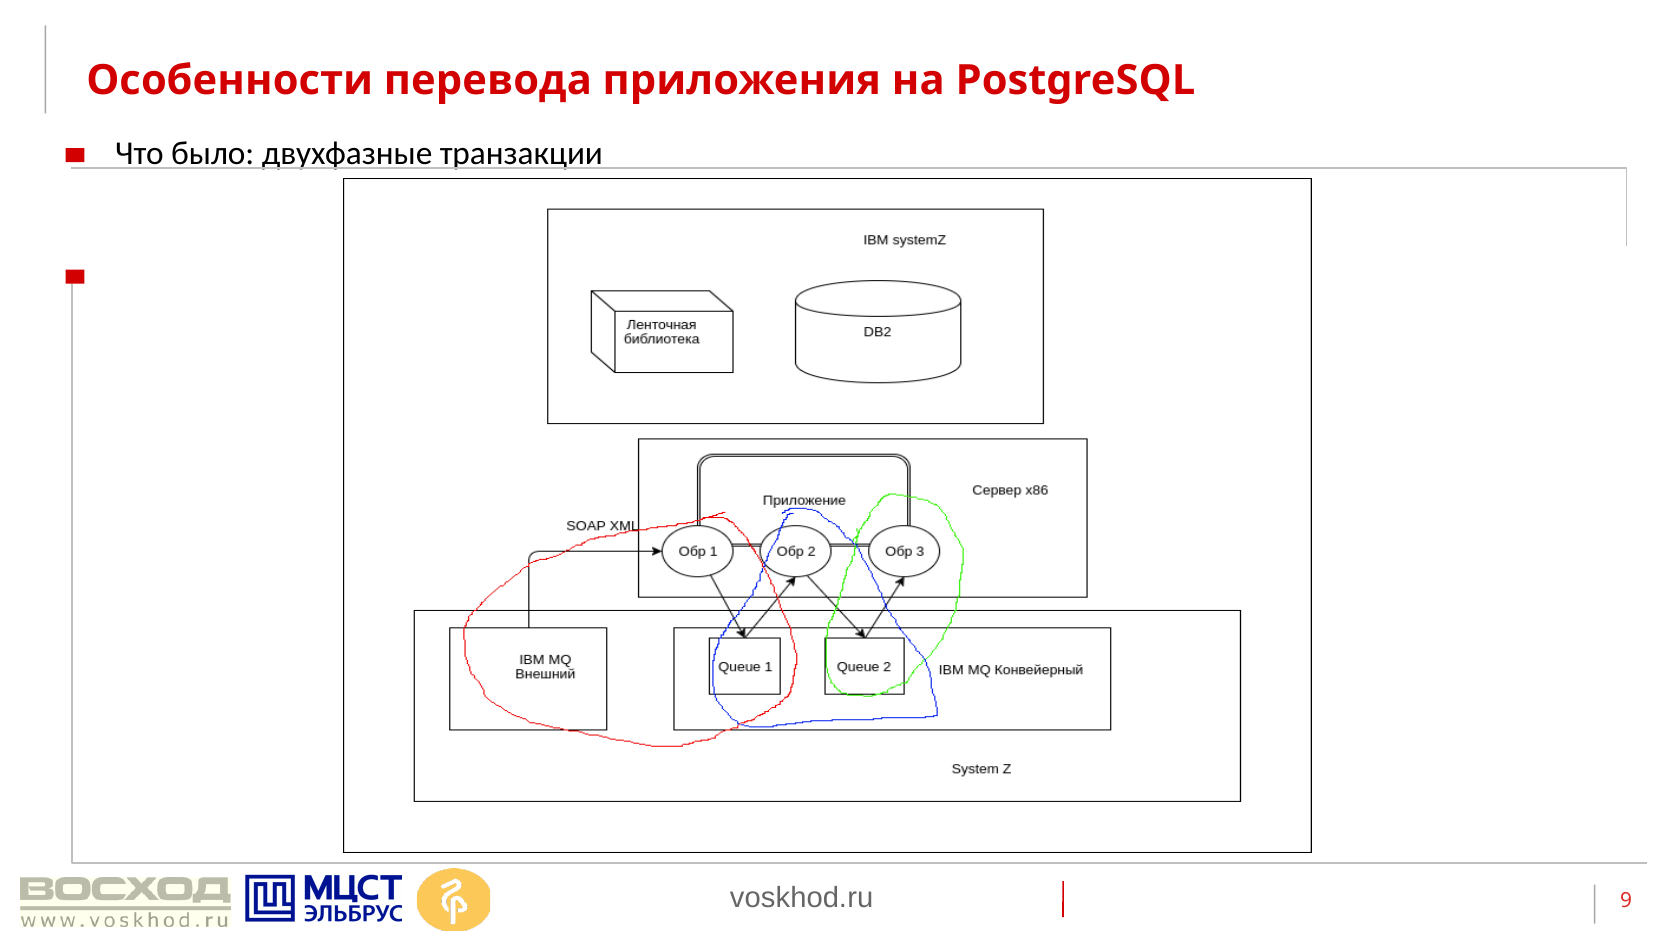

# Особенности перевода приложения на PostgreSQL
Что было: двухфазные транзакции